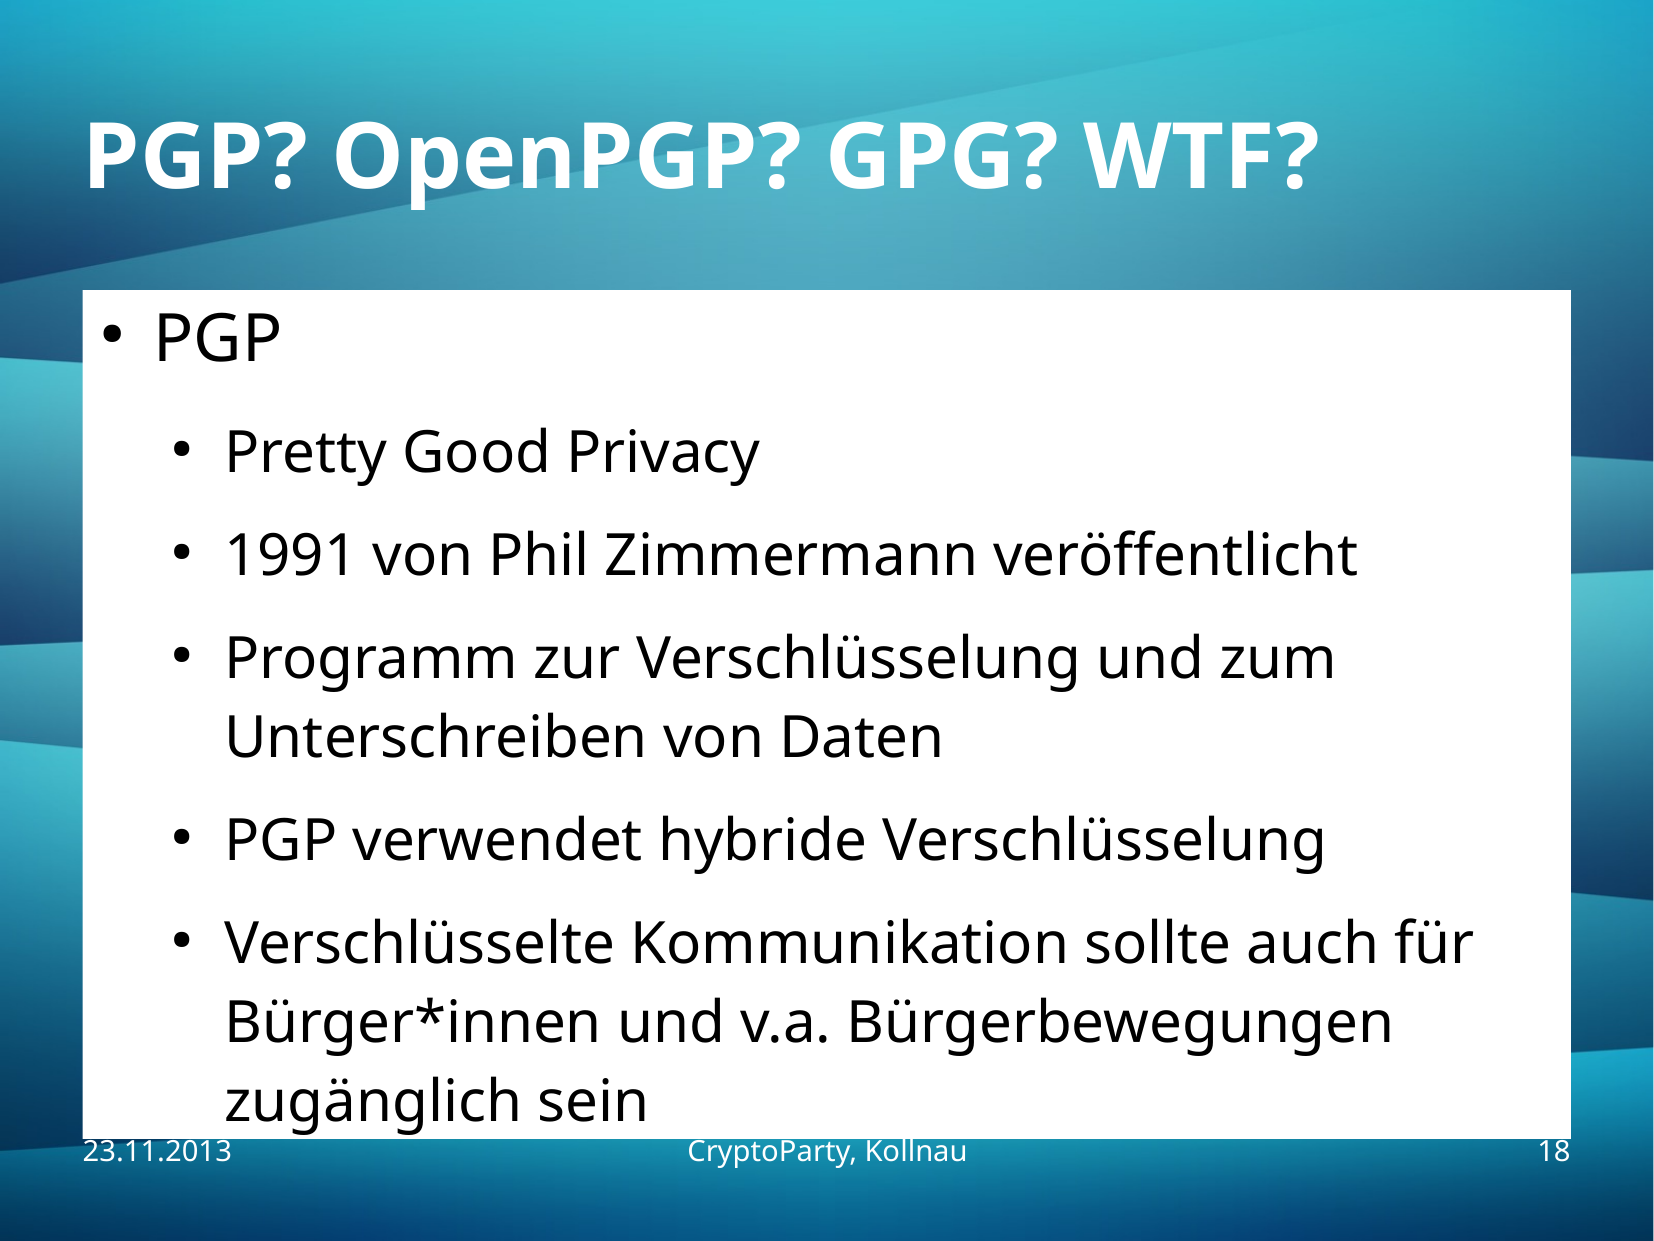

# PGP? OpenPGP? GPG? WTF?
PGP
Pretty Good Privacy
1991 von Phil Zimmermann veröffentlicht
Programm zur Verschlüsselung und zum Unterschreiben von Daten
PGP verwendet hybride Verschlüsselung
Verschlüsselte Kommunikation sollte auch für Bürger*innen und v.a. Bürgerbewegungen zugänglich sein
23.11.2013
CryptoParty, Kollnau
18